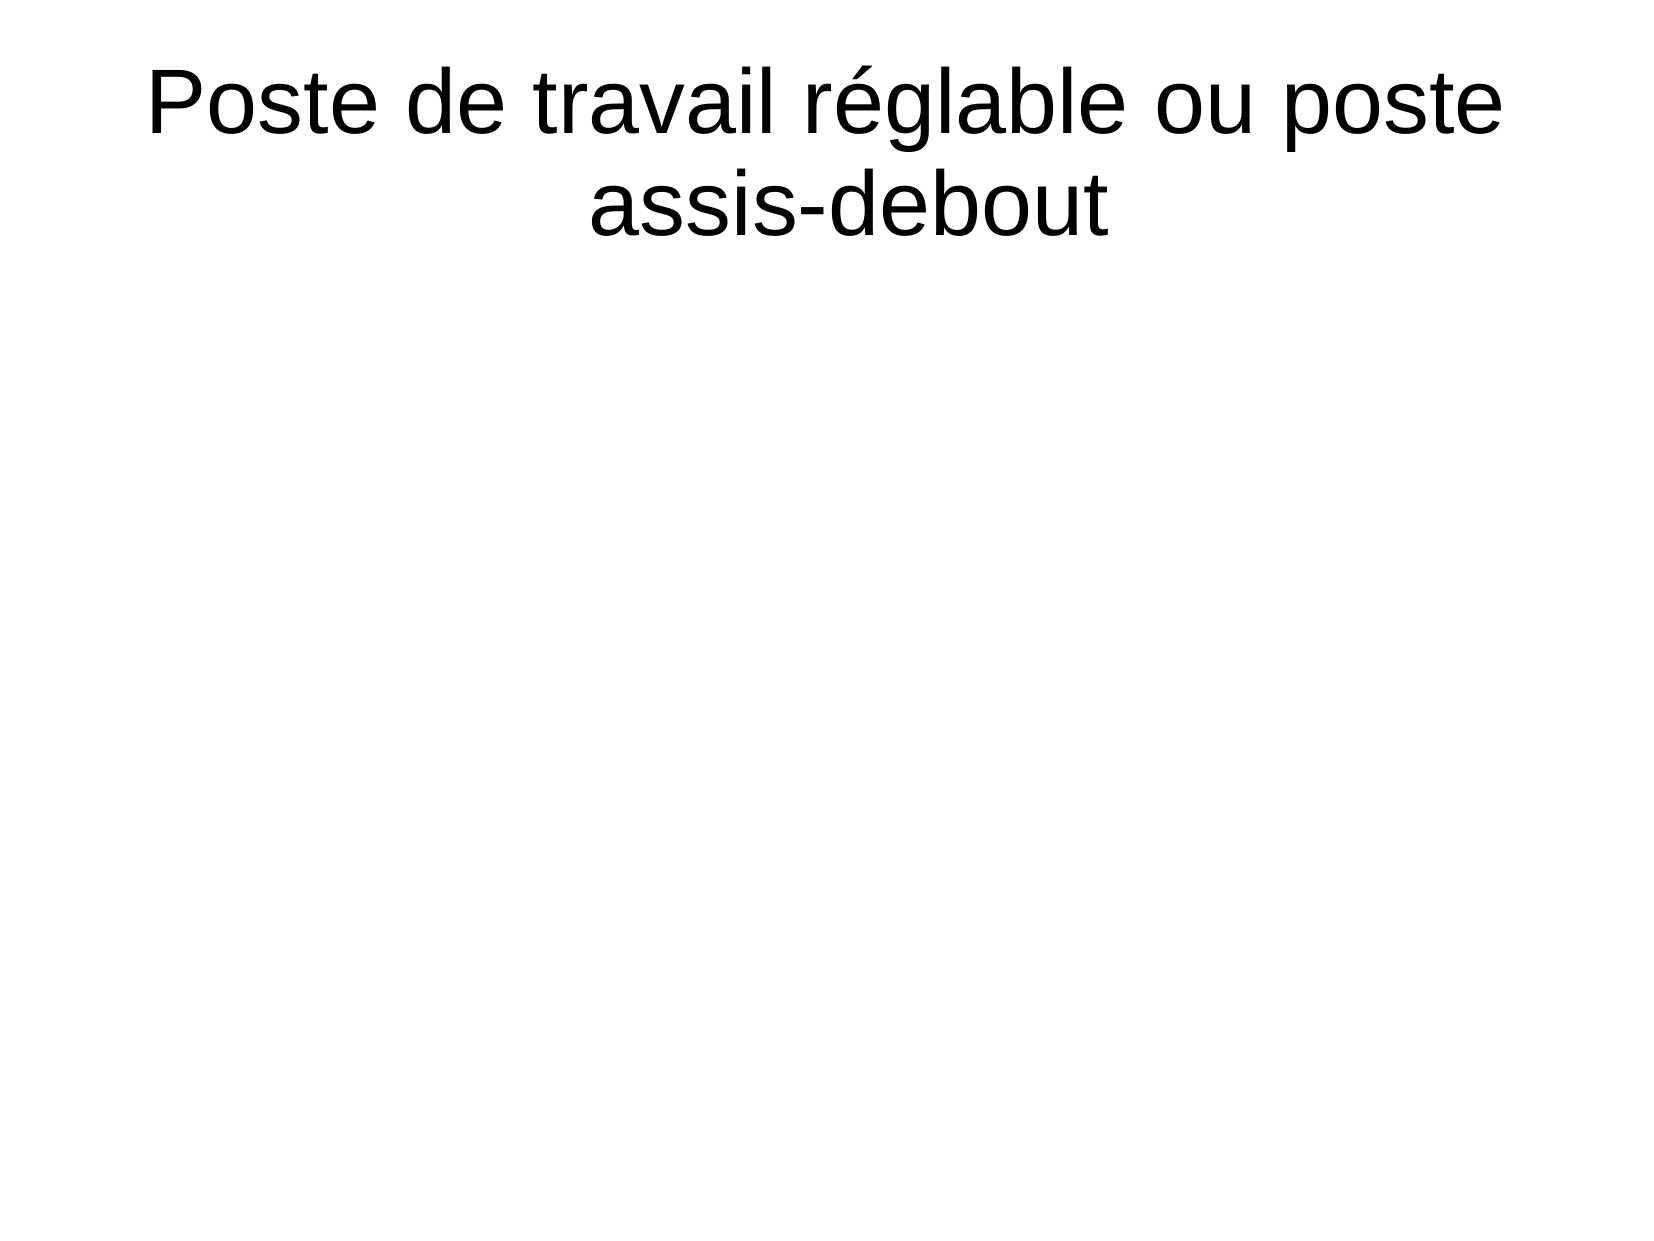

# Poste de travail réglable ou poste assis-debout